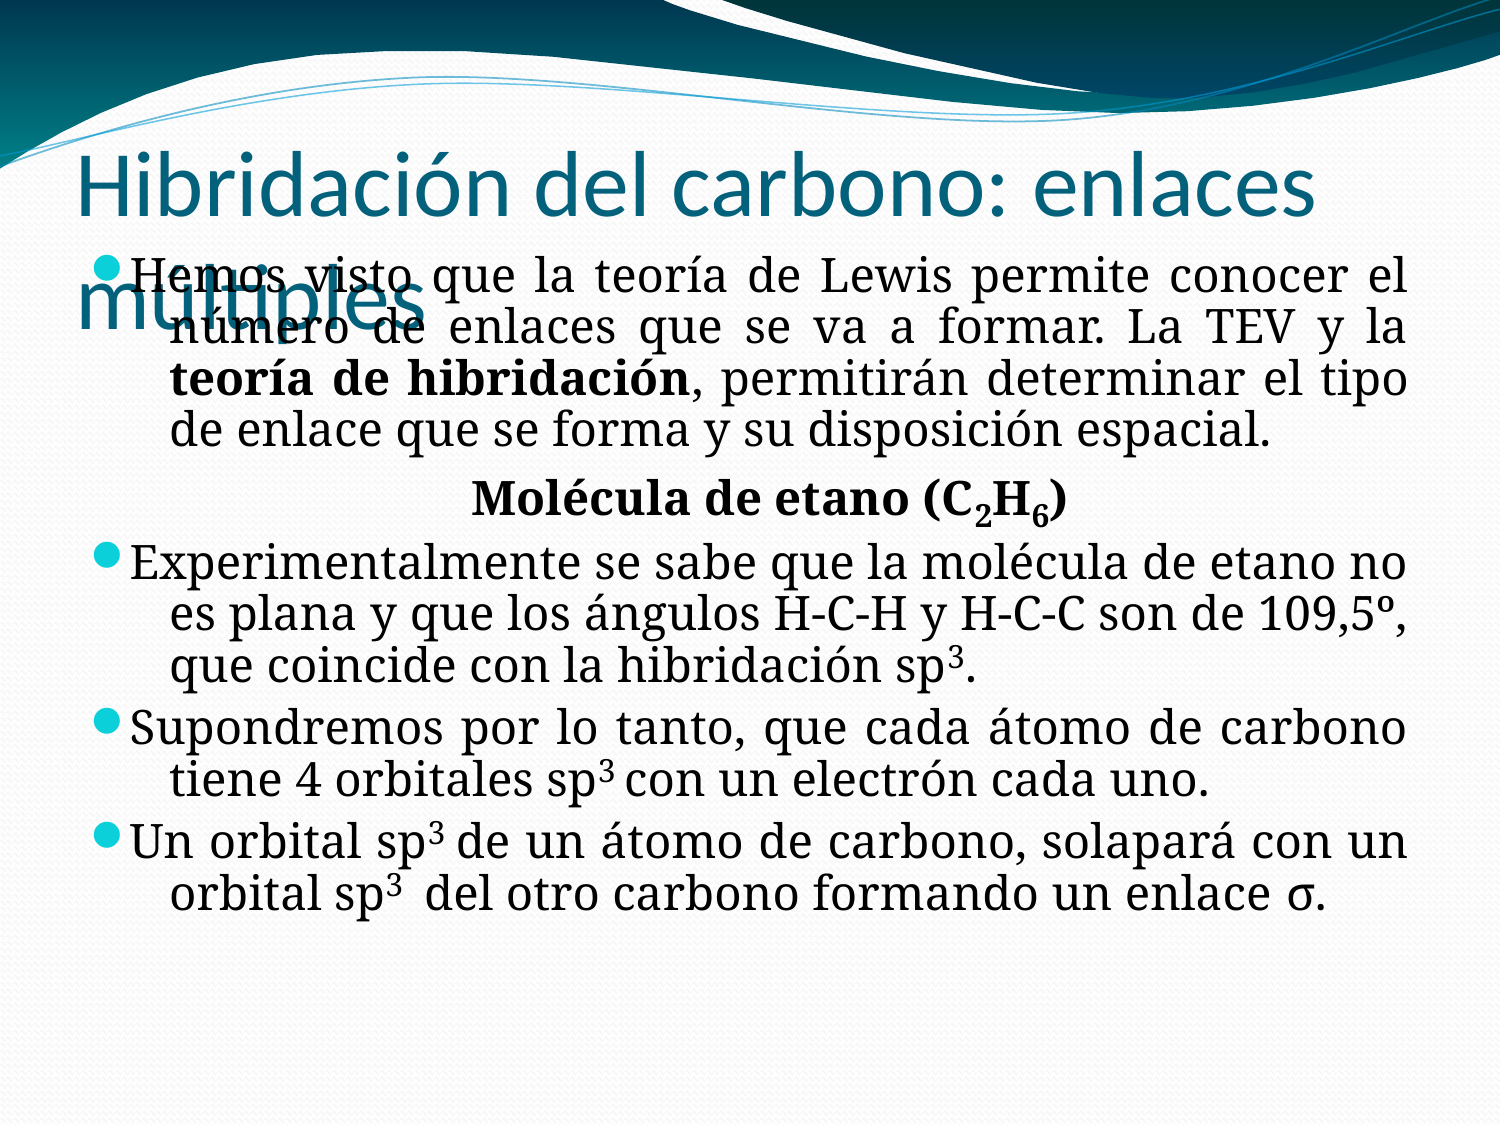

# Hibridación del carbono: enlaces múltiples
Hemos visto que la teoría de Lewis permite conocer el número de enlaces que se va a formar. La TEV y la teoría de hibridación, permitirán determinar el tipo de enlace que se forma y su disposición espacial.
Molécula de etano (C2H6)
Experimentalmente se sabe que la molécula de etano no es plana y que los ángulos H-C-H y H-C-C son de 109,5º, que coincide con la hibridación sp3.
Supondremos por lo tanto, que cada átomo de carbono tiene 4 orbitales sp3 con un electrón cada uno.
Un orbital sp3 de un átomo de carbono, solapará con un orbital sp3 del otro carbono formando un enlace σ.